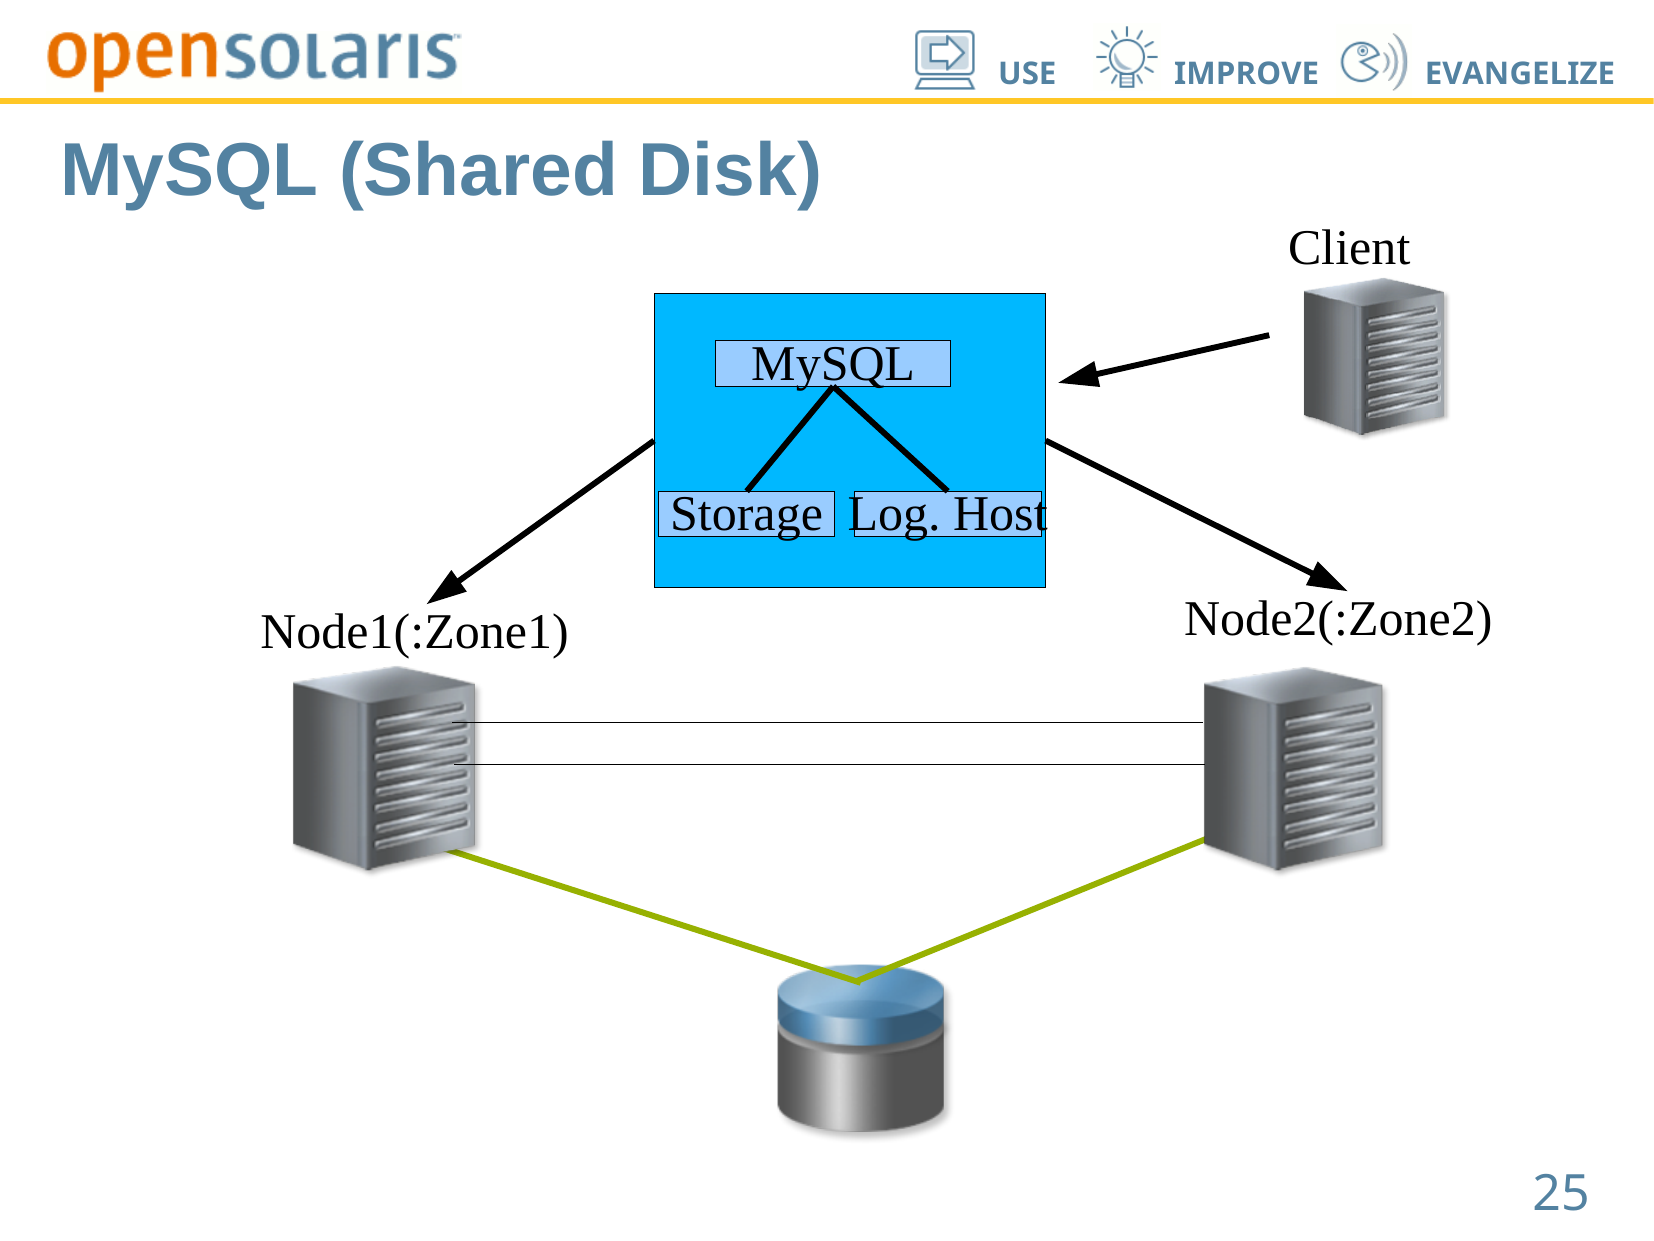

# MySQL (Shared Disk)
Client
MySQL
Storage
Log. Host
Node2(:Zone2)
Node1(:Zone1)